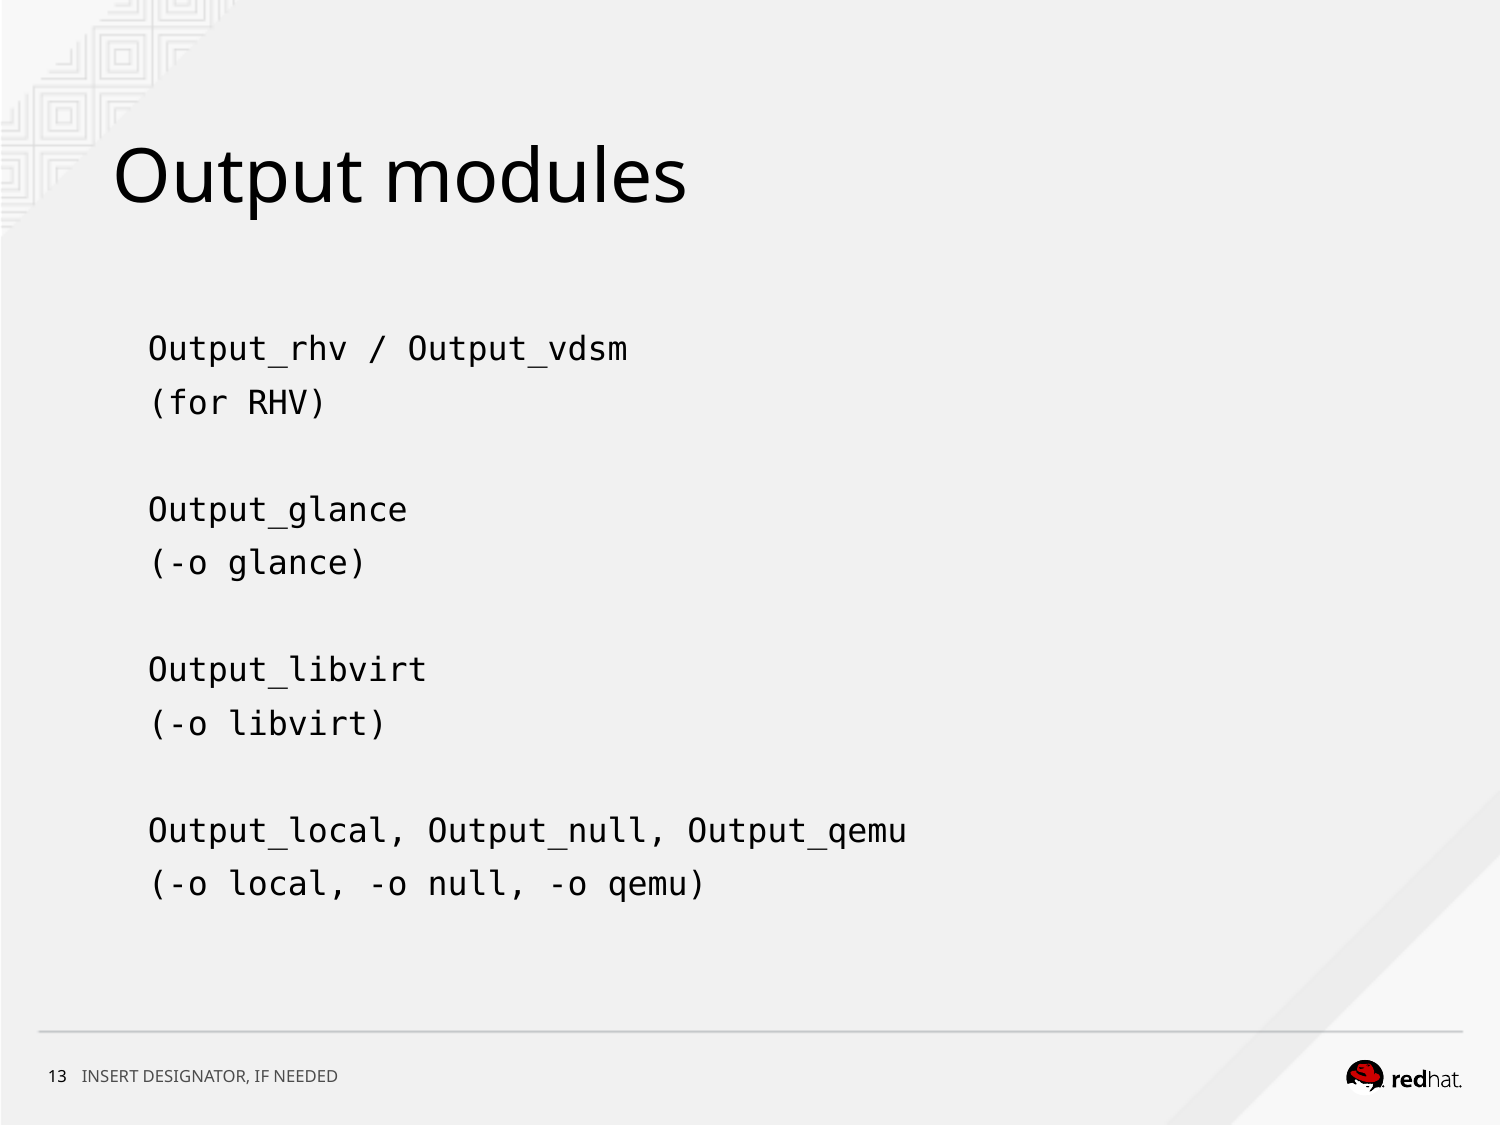

# Output modules
Output_rhv / Output_vdsm
(for RHV)
Output_glance
(-o glance)
Output_libvirt
(-o libvirt)
Output_local, Output_null, Output_qemu
(-o local, -o null, -o qemu)
13
INSERT DESIGNATOR, IF NEEDED